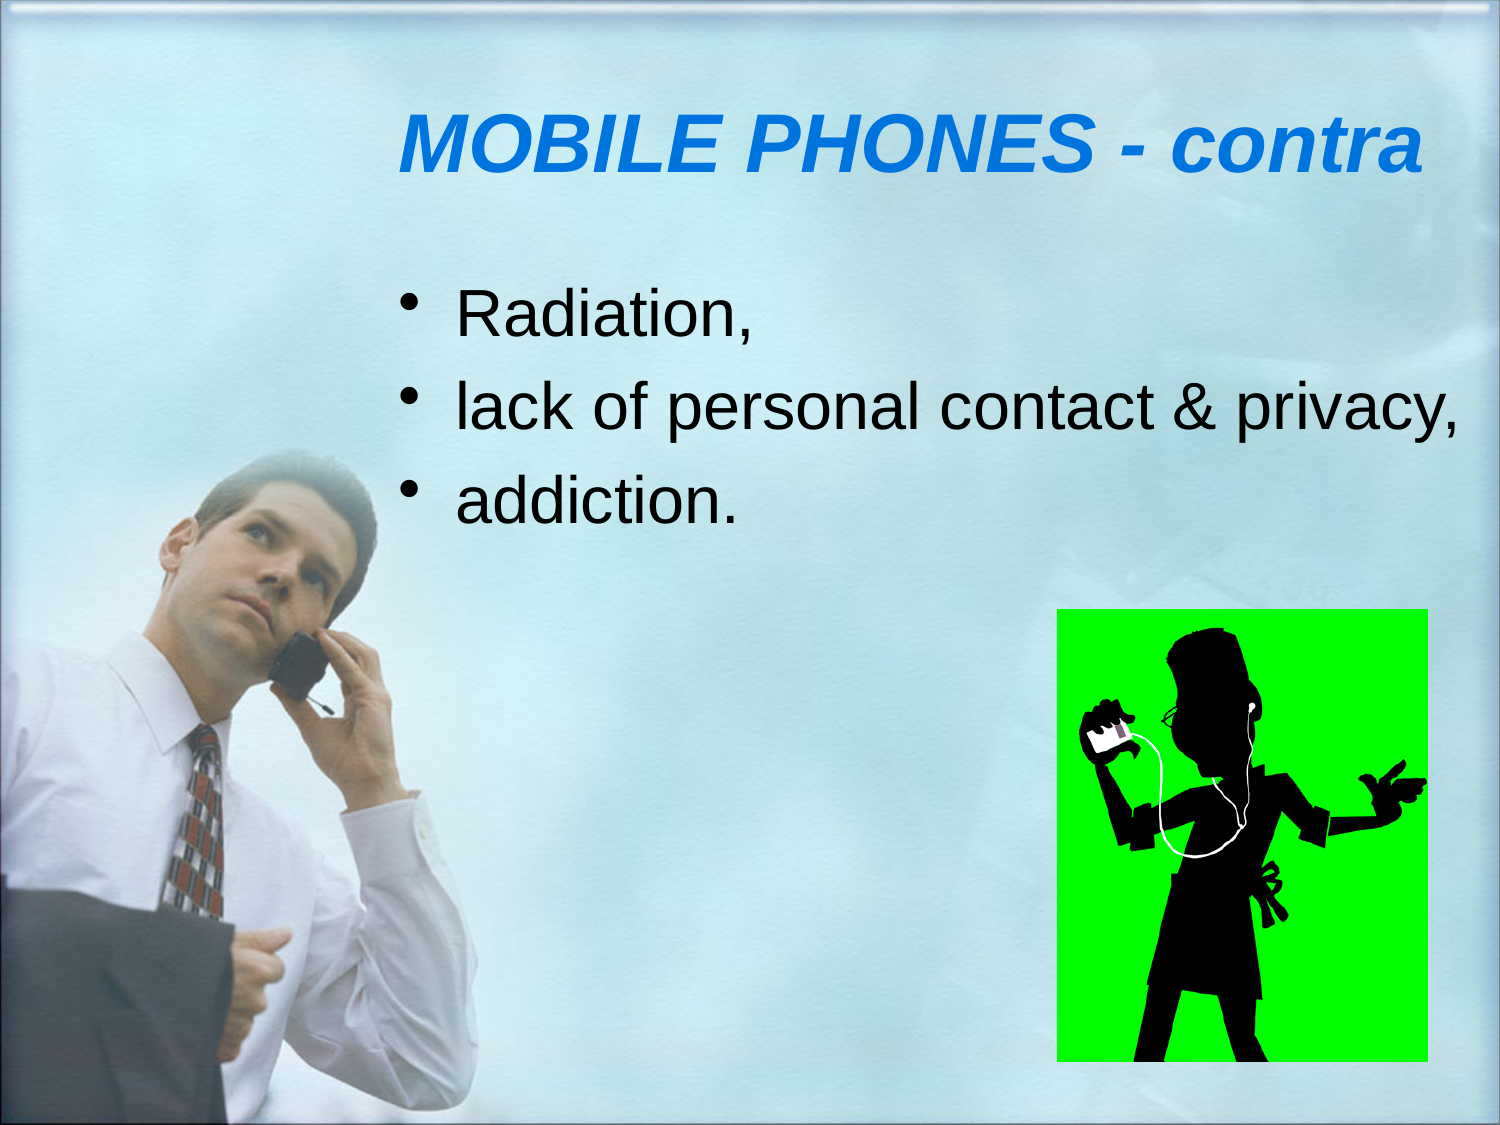

# MOBILE PHONES - contra
Radiation,
lack of personal contact & privacy,
addiction.